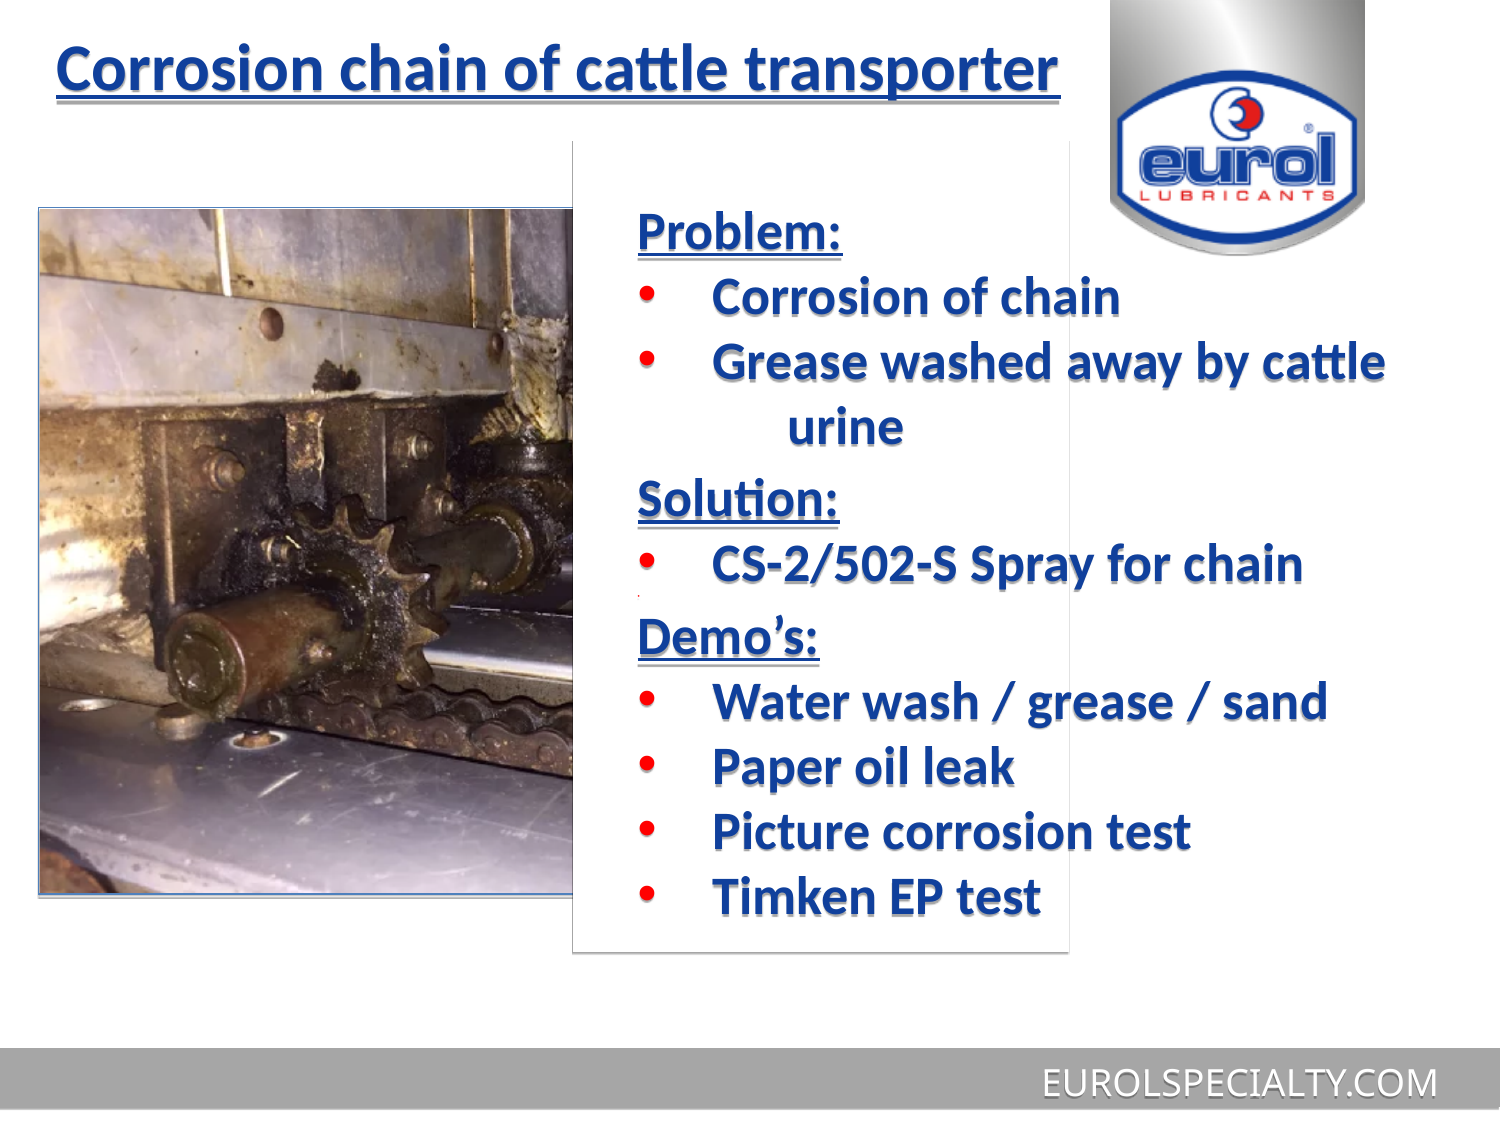

Corrosion chain of cattle transporter
Problem:
Corrosion of chain
Grease washed away by cattle urine
Solution:
CS-2/502-S Spray for chain
Demo’s:
Water wash / grease / sand
Paper oil leak
Picture corrosion test
Timken EP test